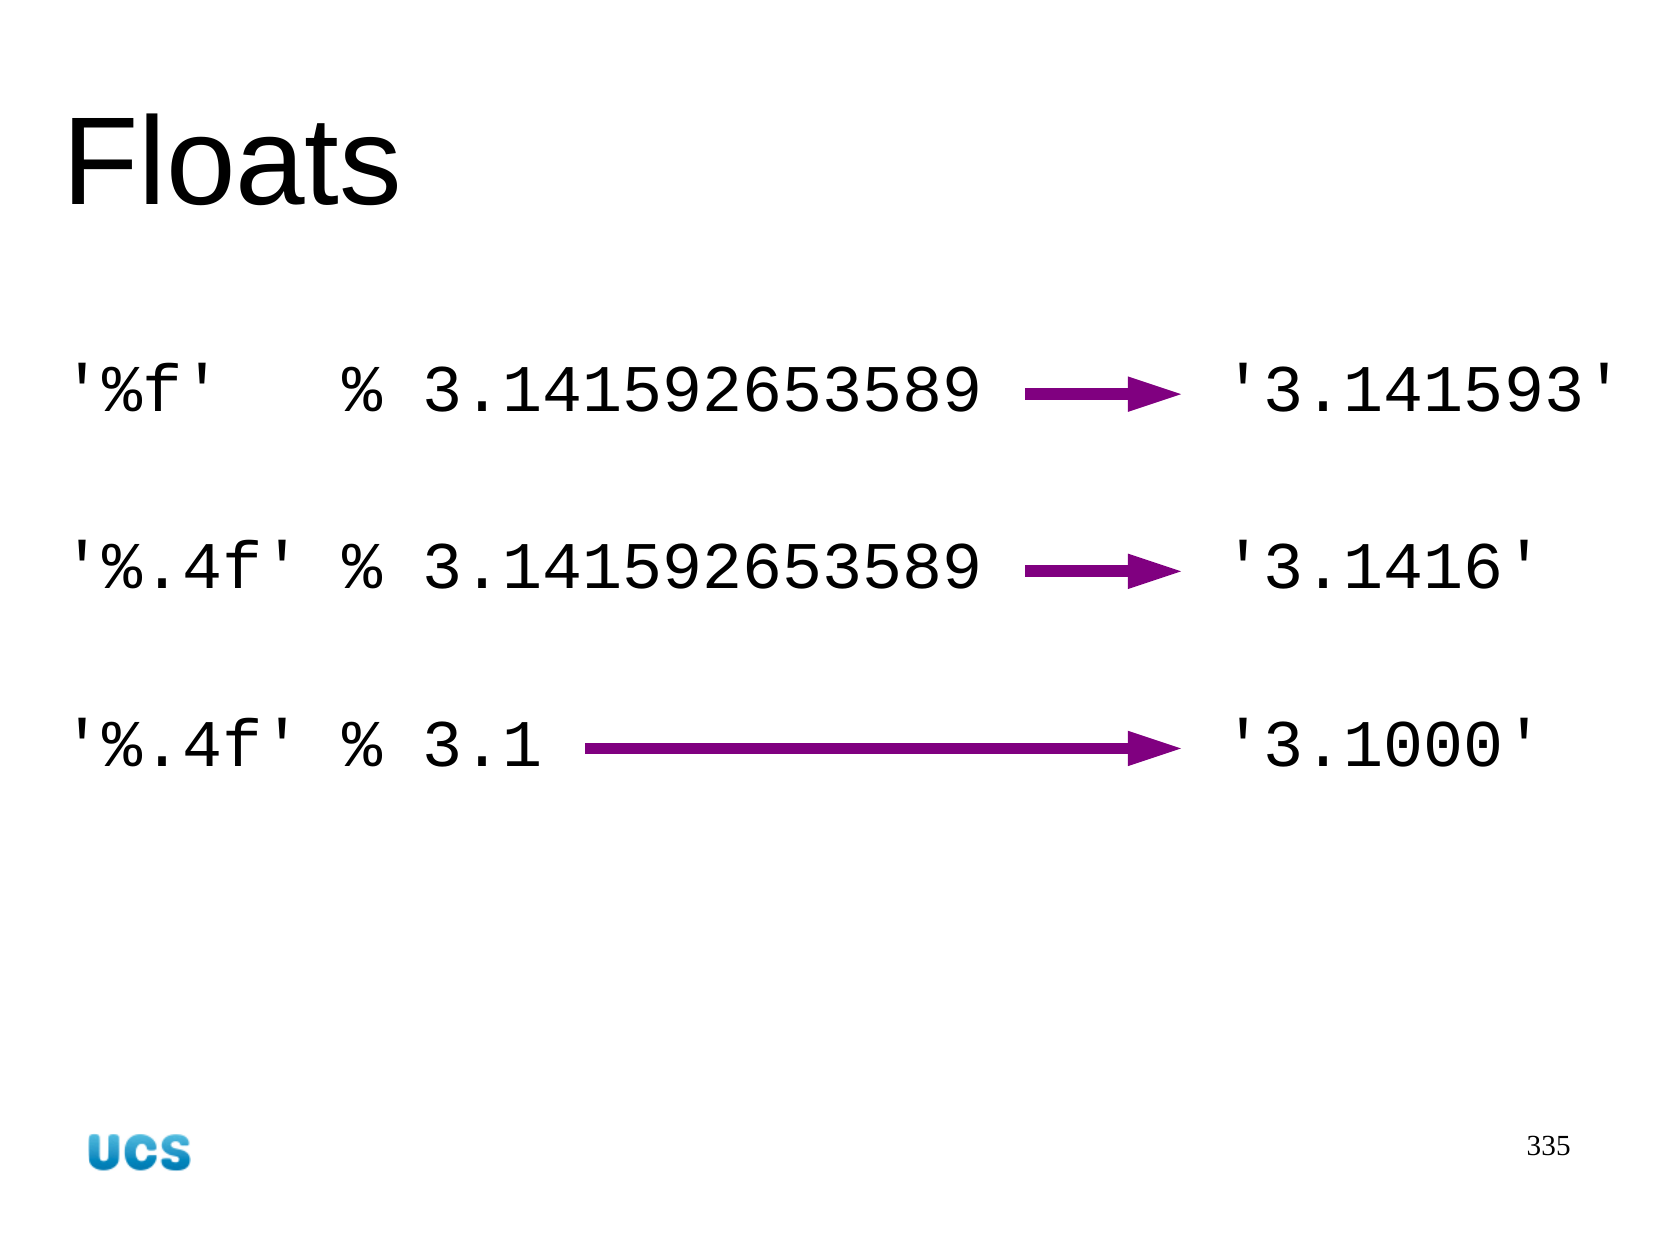

Floats
'%f'
% 3.141592653589
 '3.141593'
'%.4f'
% 3.141592653589
 '3.1416'
'%.4f'
% 3.1
 '3.1000'
335